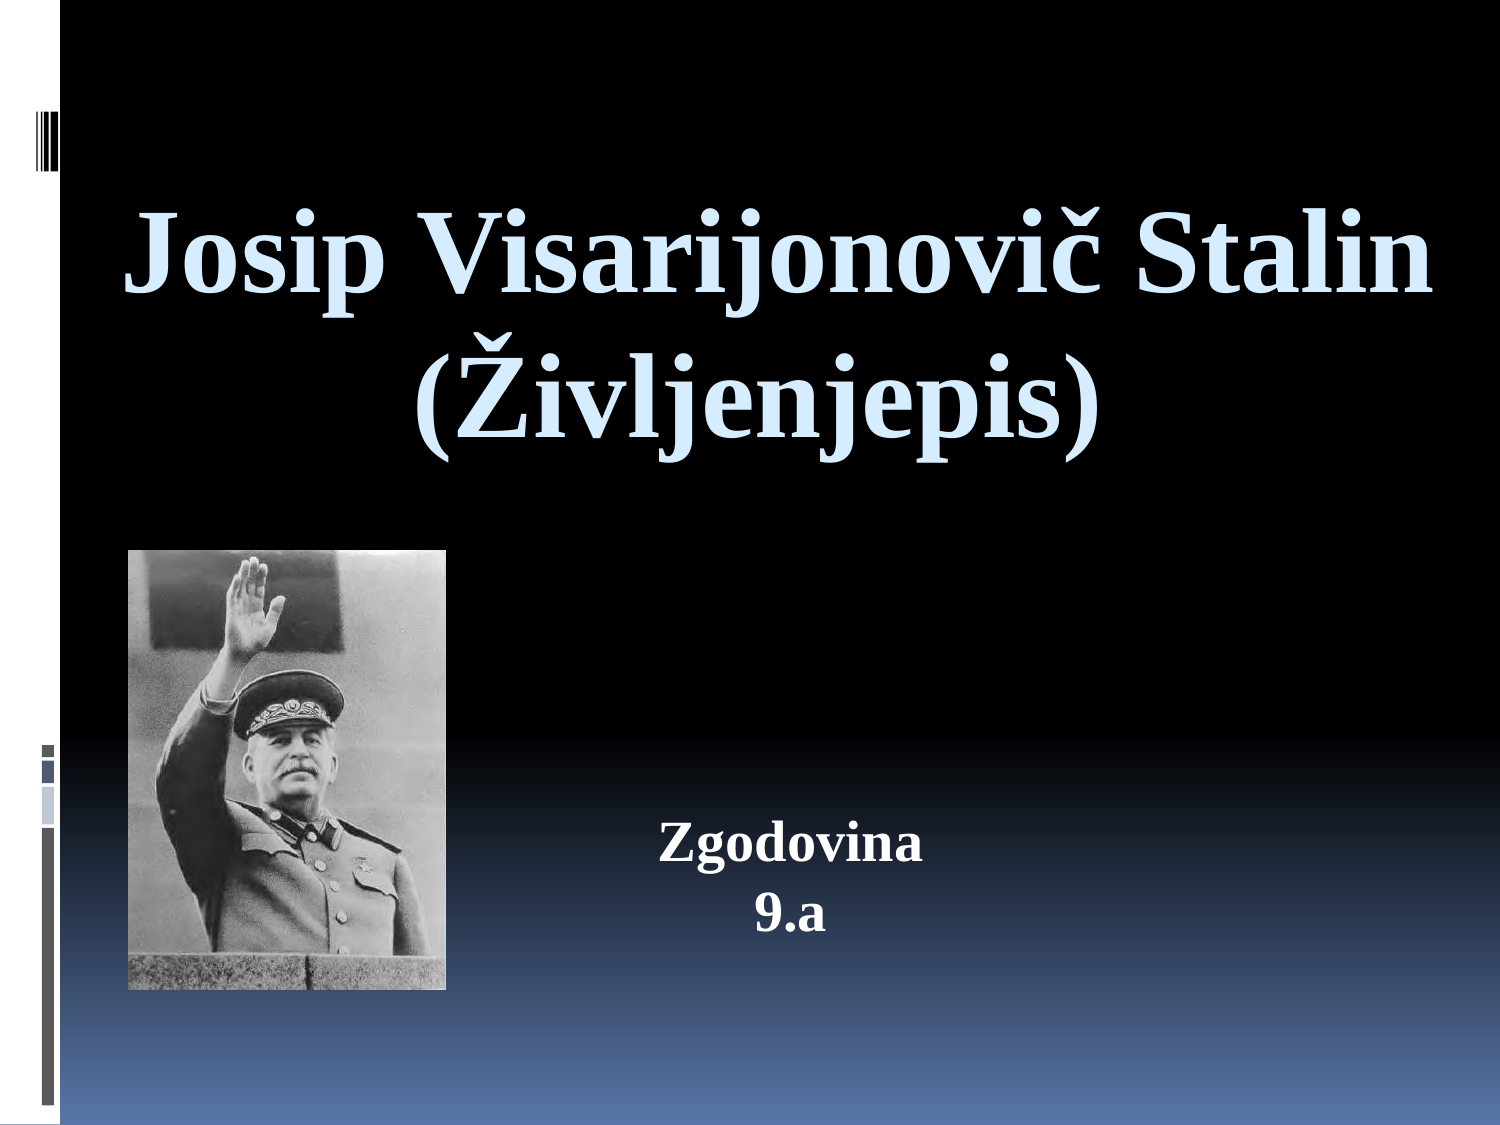

# Josip Visarijonovič Stalin (Življenjepis)
Zgodovina
9.a